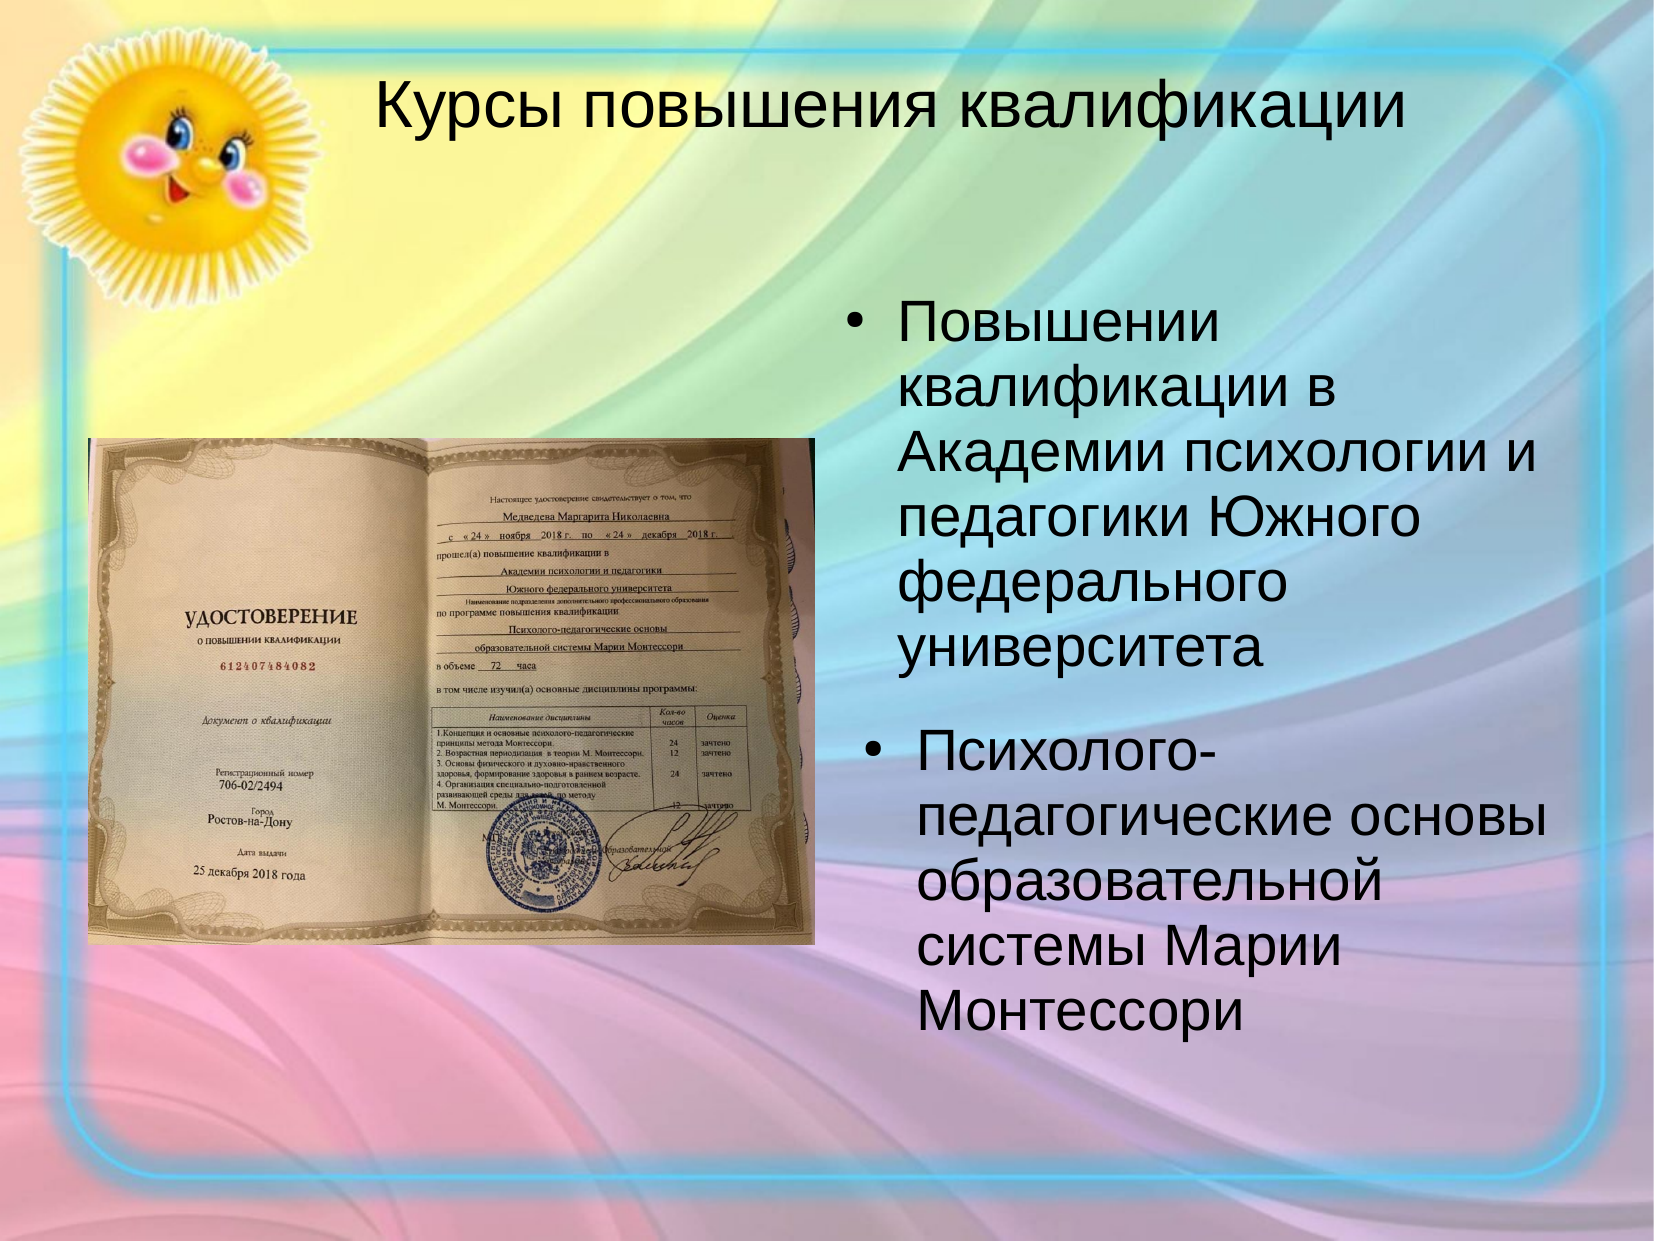

# Курсы повышения квалификации
Повышении квалификации в Академии психологии и педагогики Южного федерального университета
Психолого-педагогические основы образовательной системы Марии Монтессори